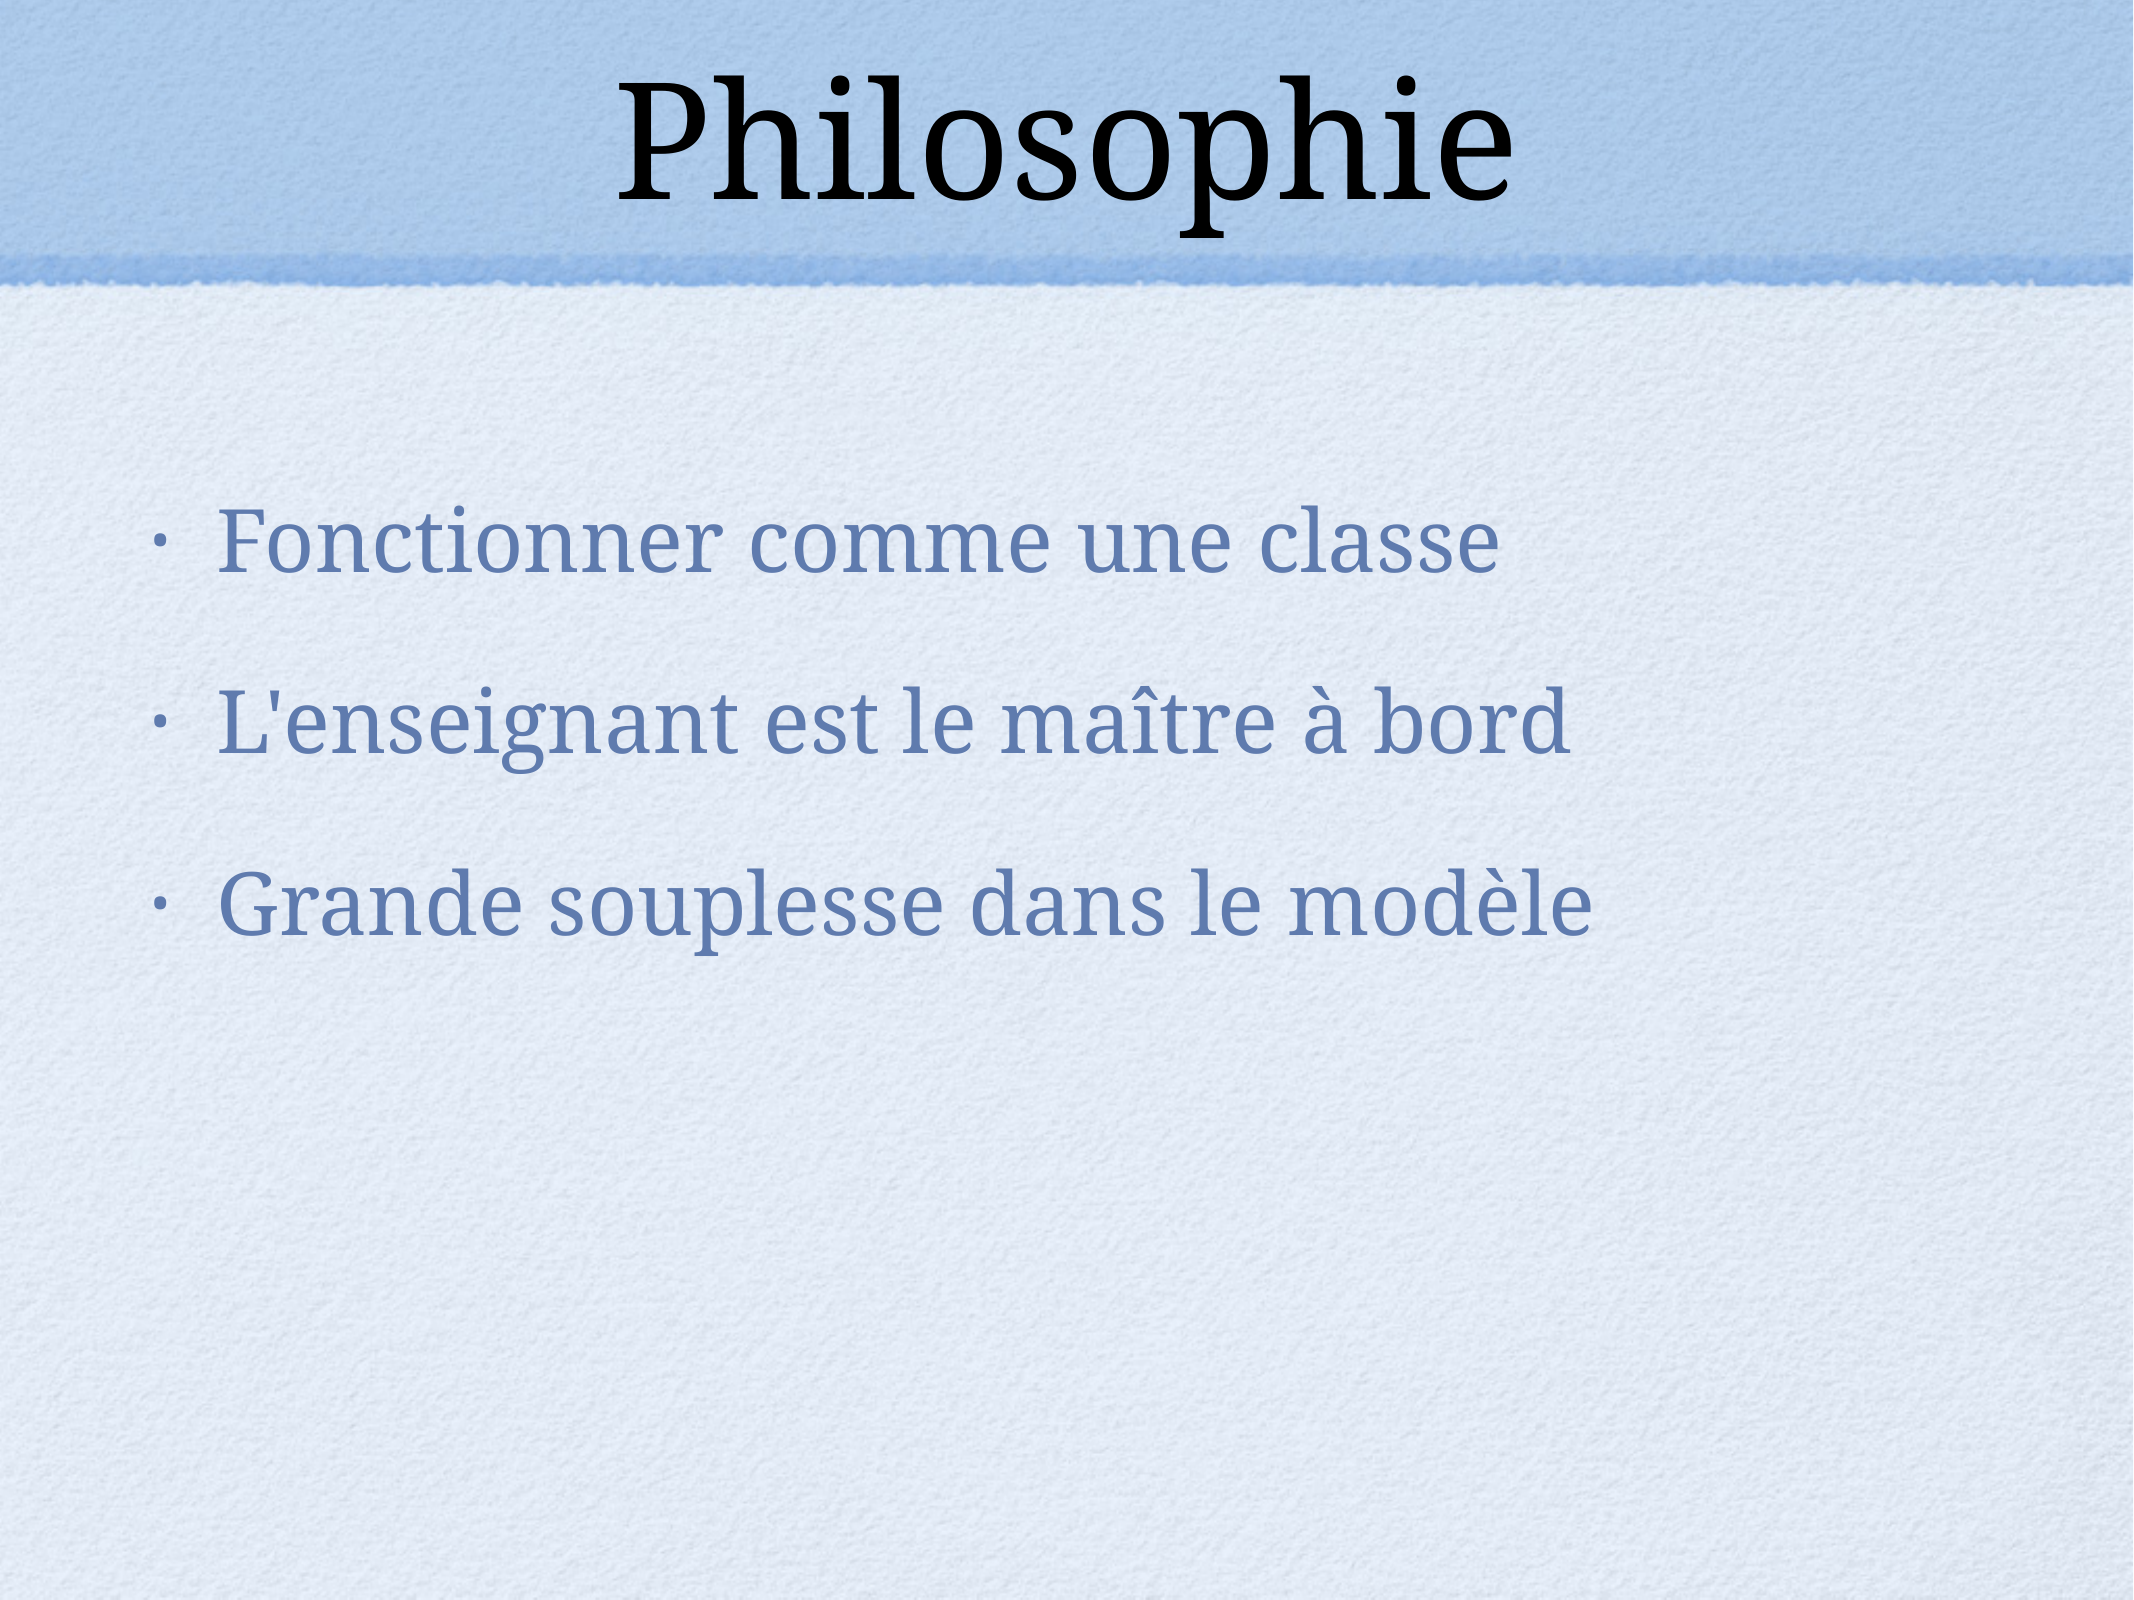

# Philosophie
Fonctionner comme une classe
L'enseignant est le maître à bord
Grande souplesse dans le modèle